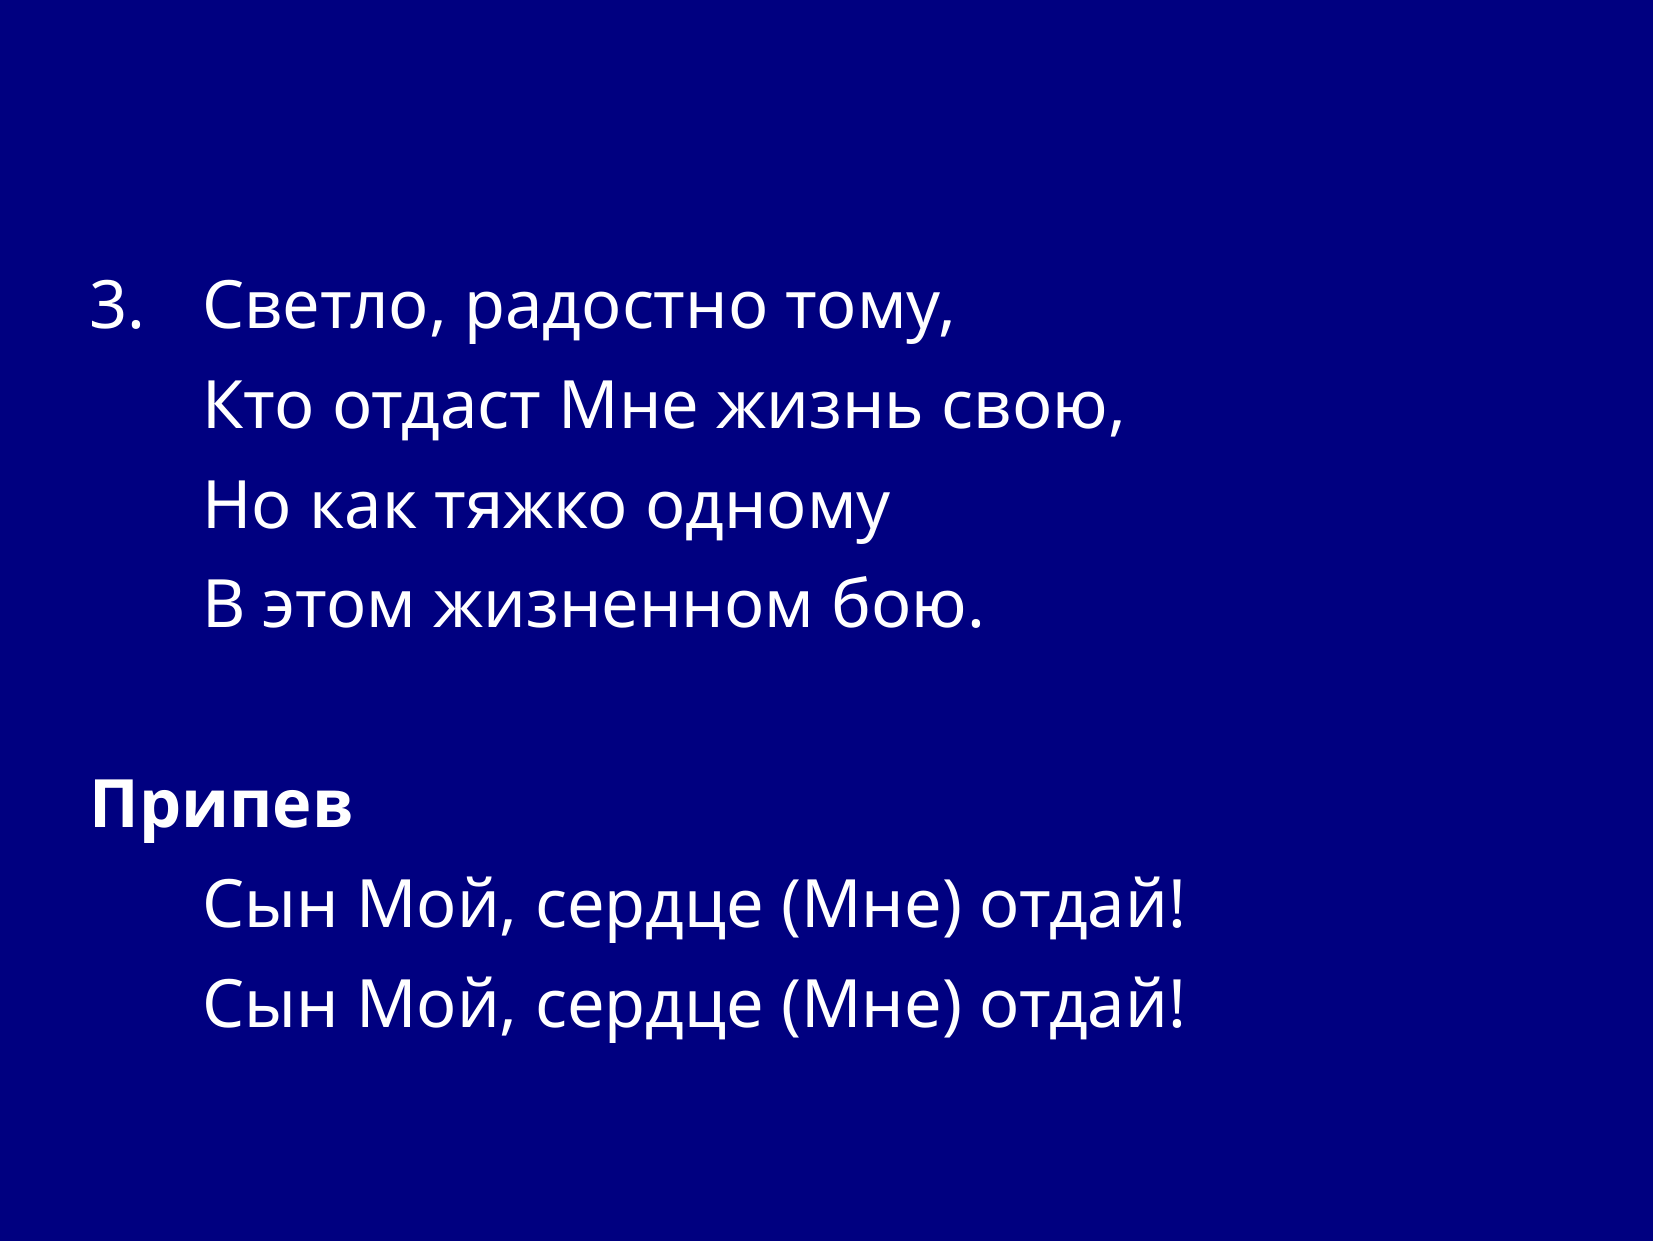

3.	Светло, радостно тому,
	Кто отдаст Мне жизнь свою,
	Но как тяжко одному
	В этом жизненном бою.
Припев
	Сын Мой, сердце (Мне) отдай!
	Сын Мой, сердце (Мне) отдай!